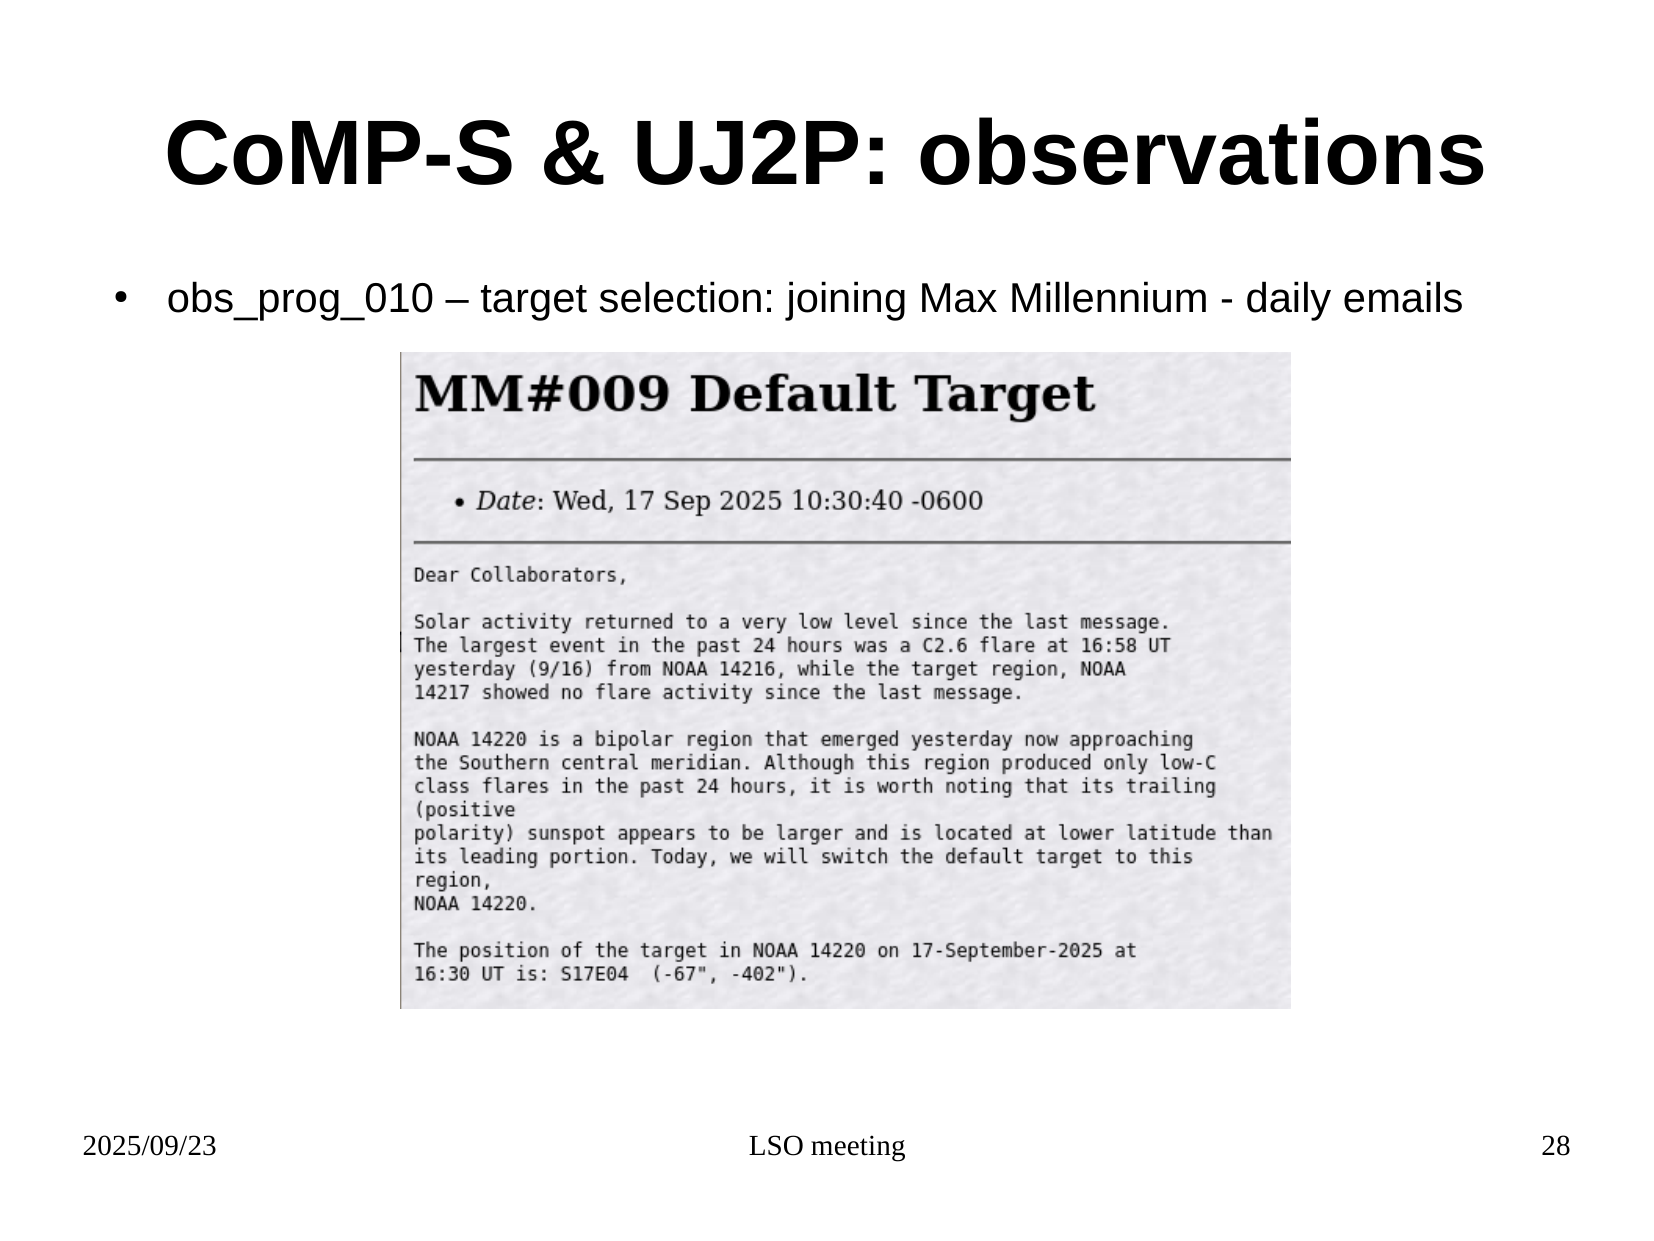

CoMP-S & UJ2P: observations
# obs_prog_010 – target selection: joining Max Millennium - daily emails
2025/09/23
LSO meeting
28